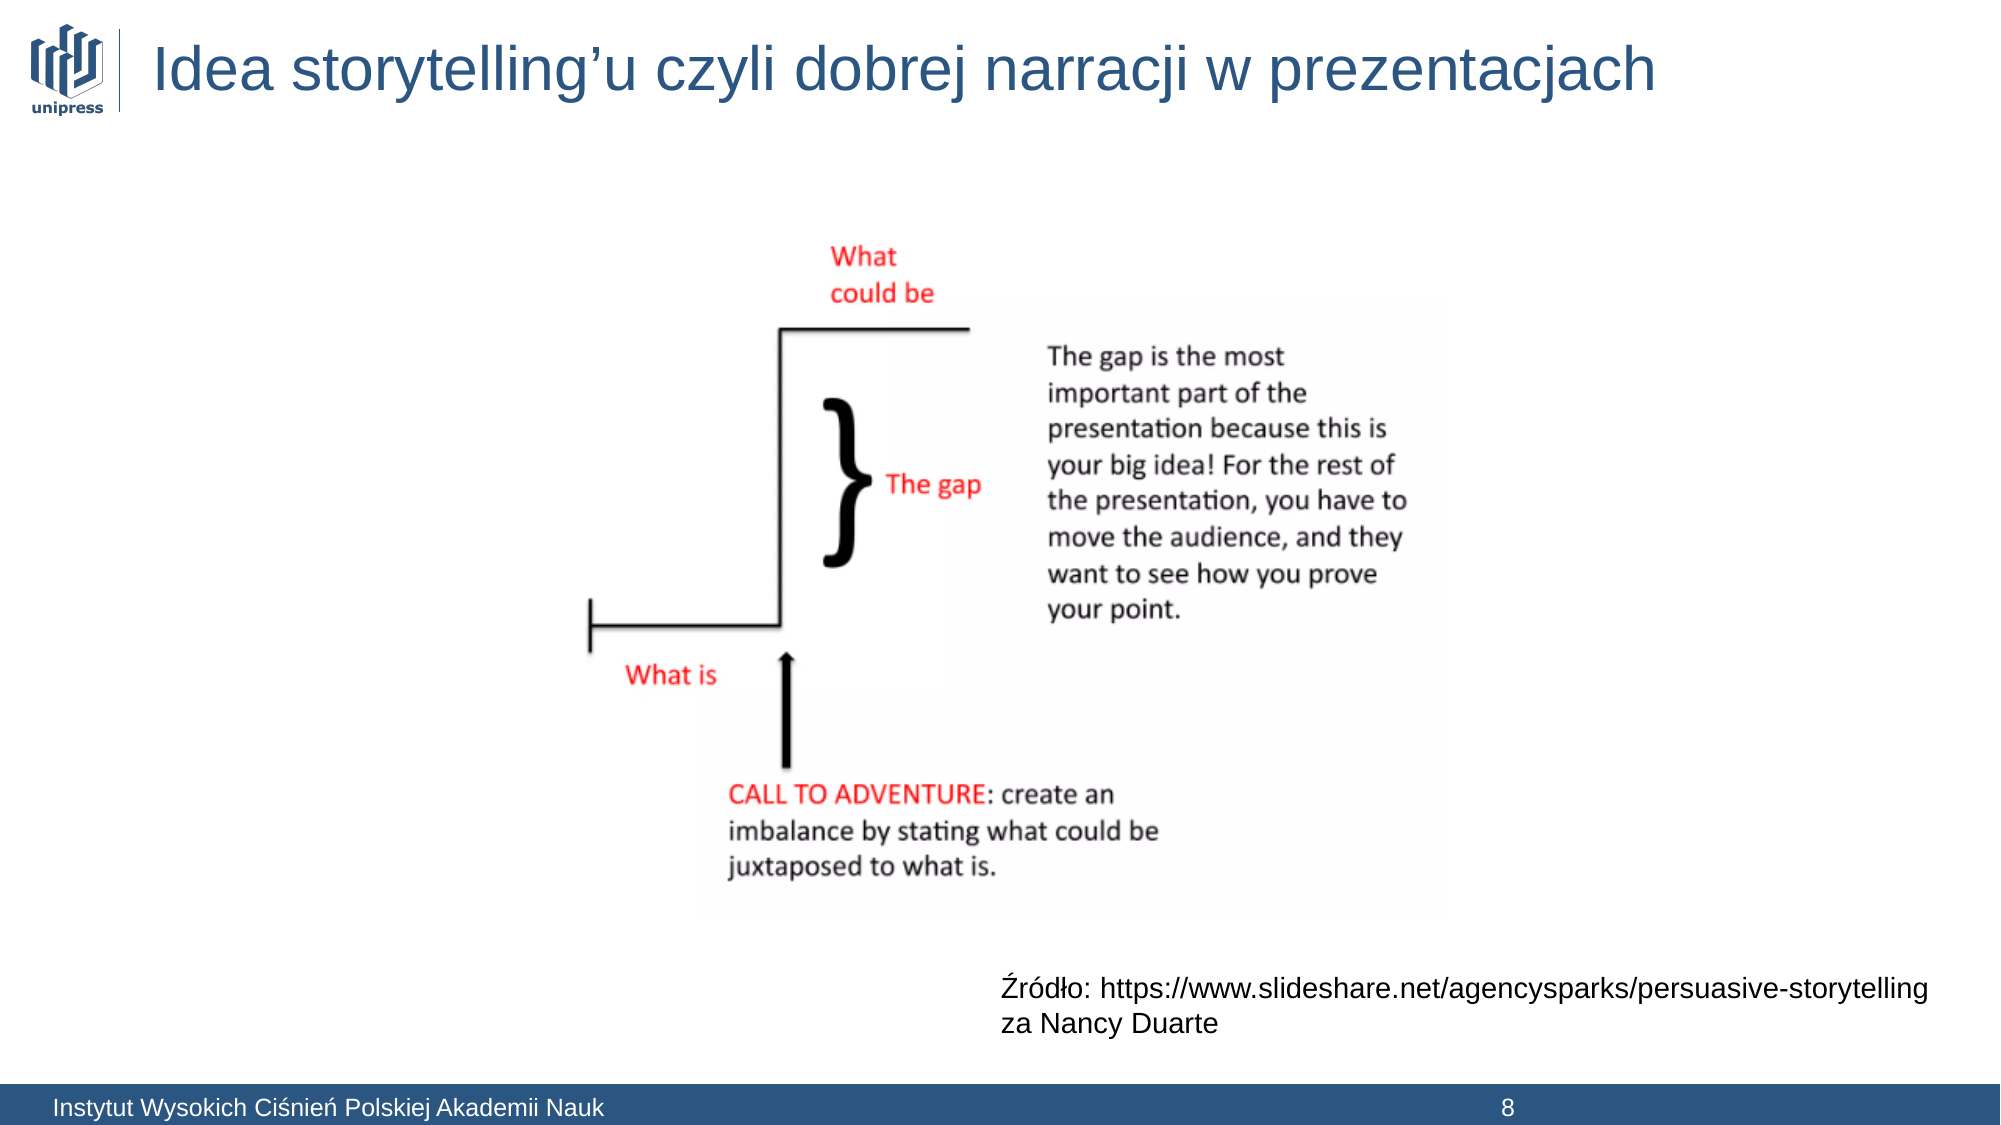

# Idea storytelling’u czyli dobrej narracji w prezentacjach
Źródło: https://www.slideshare.net/agencysparks/persuasive-storytelling za Nancy Duarte